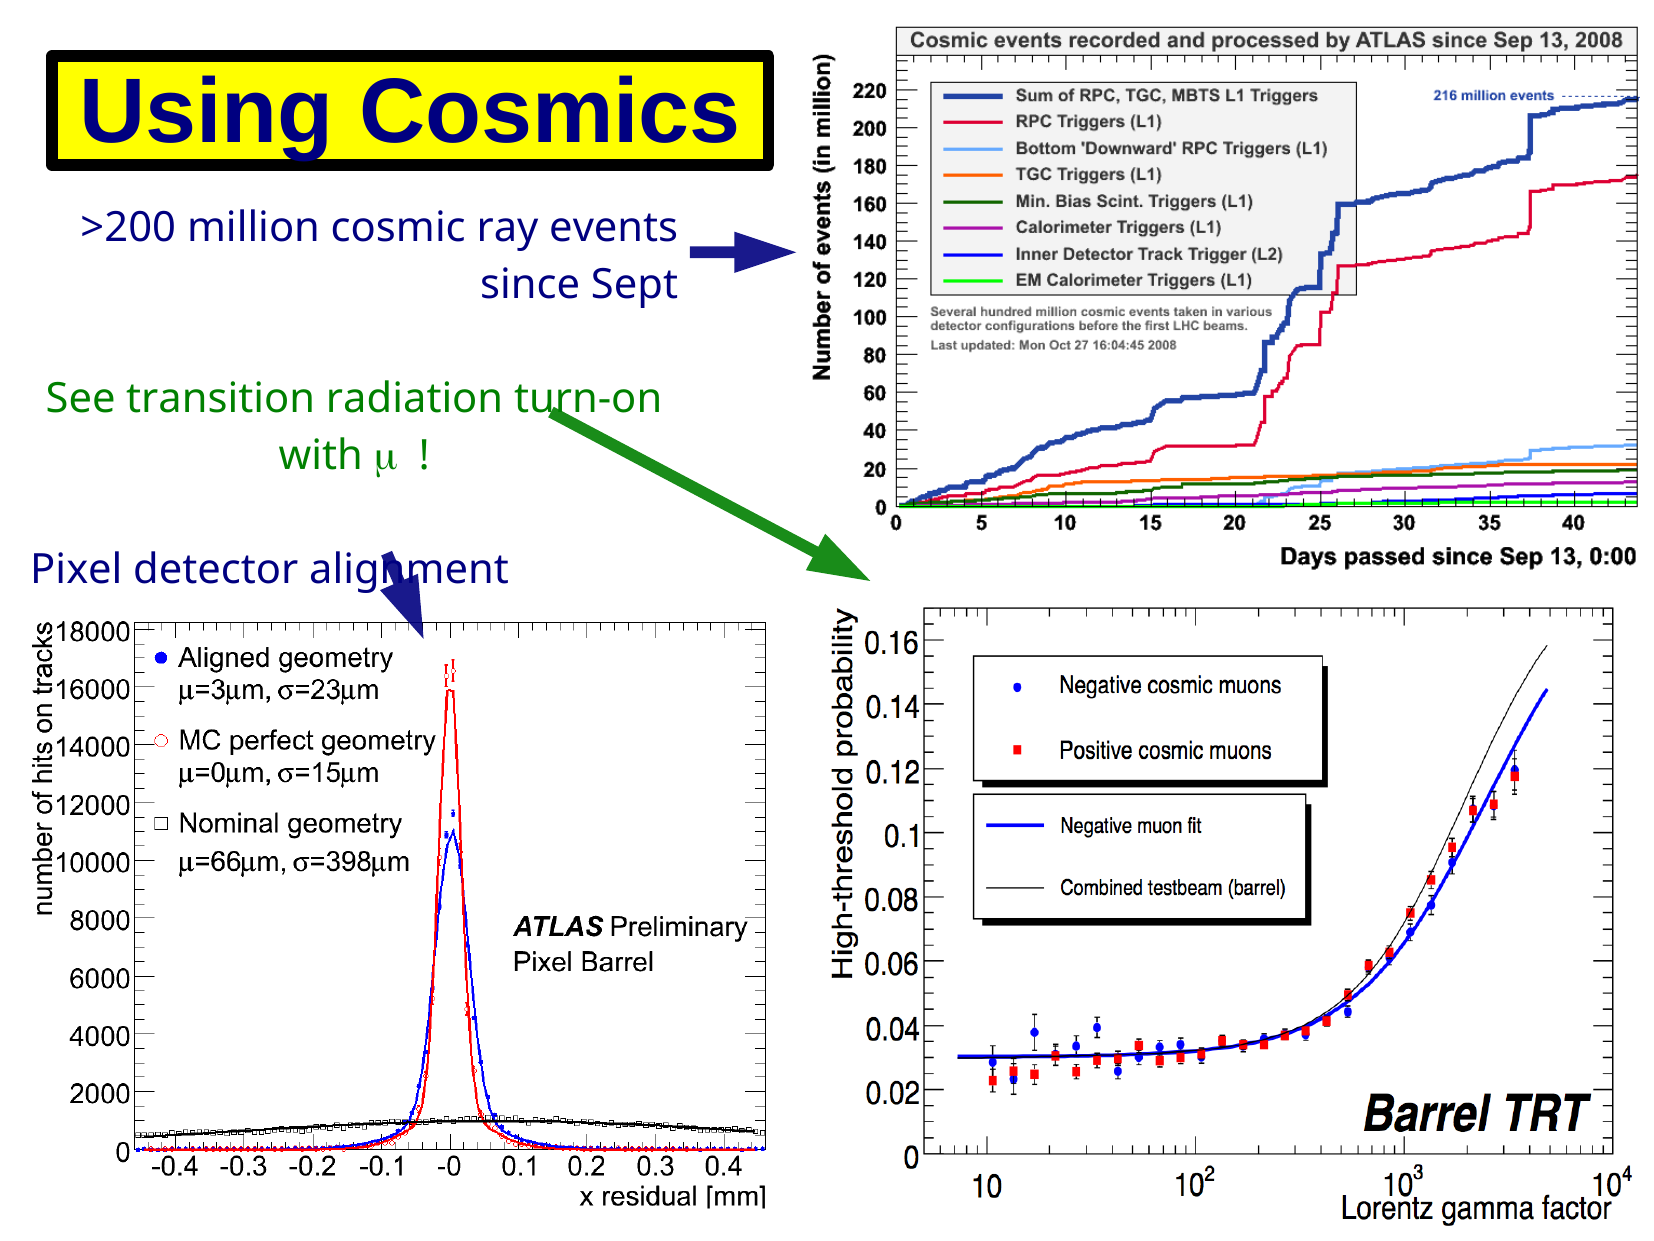

# Using Cosmics
>200 million cosmic ray events since Sept
See transition radiation turn-on with m !
Pixel detector alignment
32